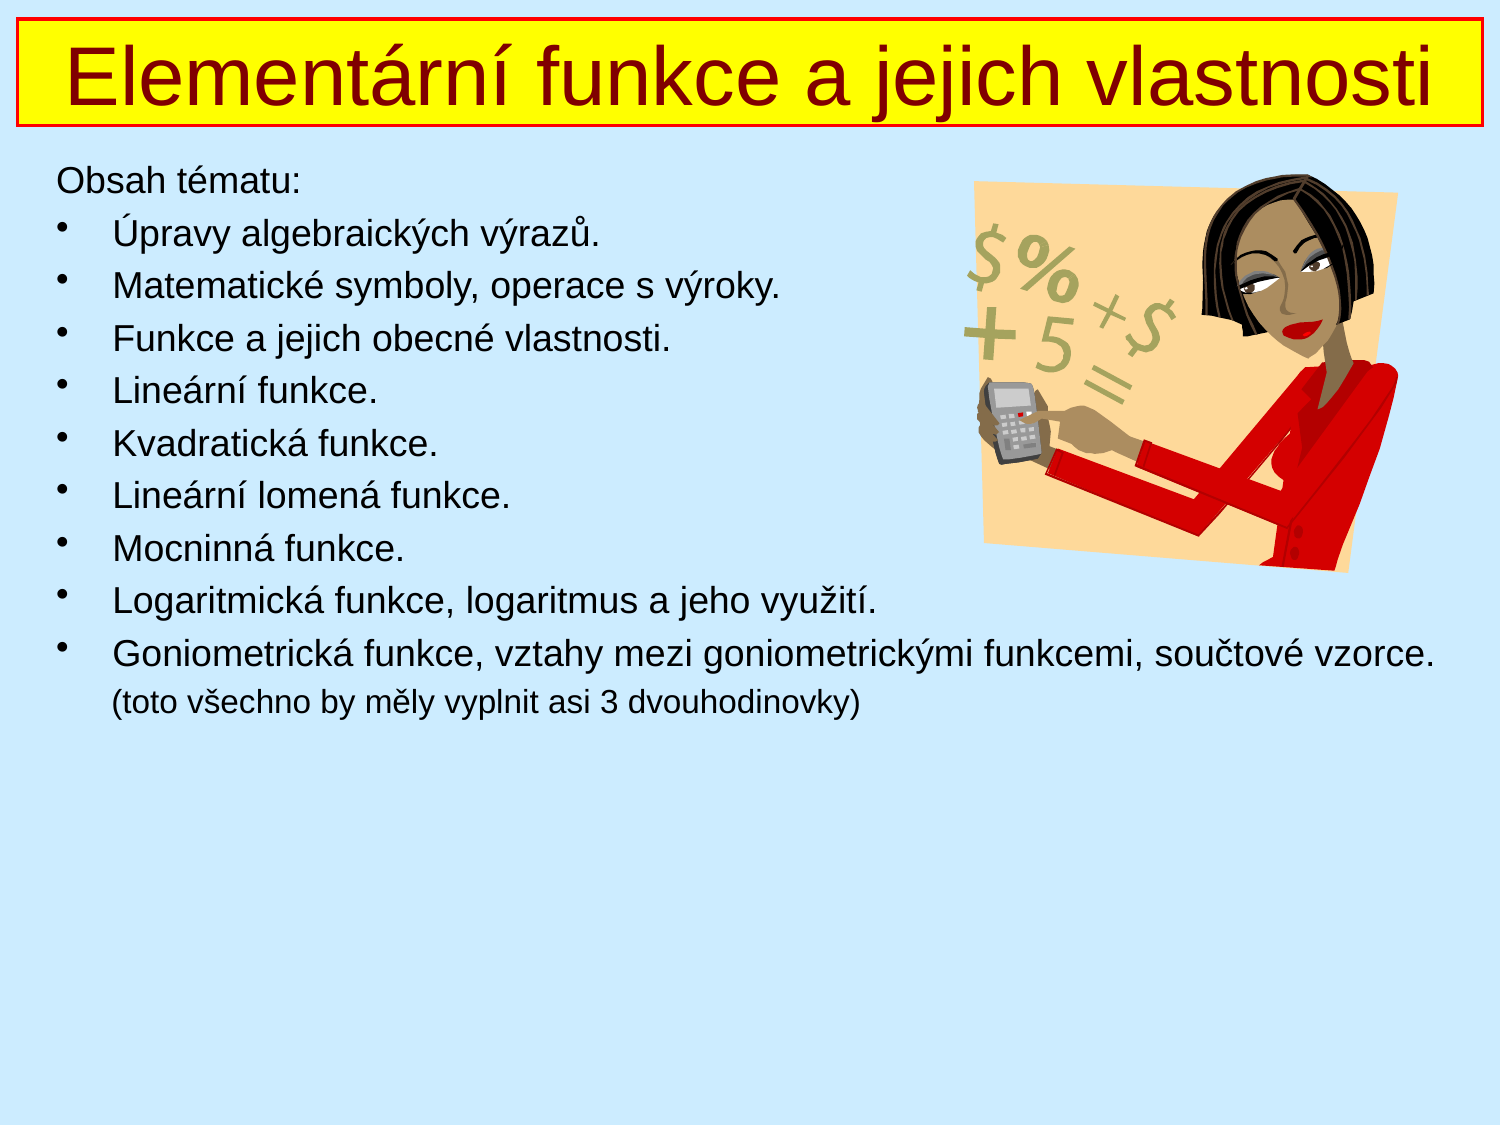

# Elementární funkce a jejich vlastnosti
Obsah tématu:
Úpravy algebraických výrazů.
Matematické symboly, operace s výroky.
Funkce a jejich obecné vlastnosti.
Lineární funkce.
Kvadratická funkce.
Lineární lomená funkce.
Mocninná funkce.
Logaritmická funkce, logaritmus a jeho využití.
Goniometrická funkce, vztahy mezi goniometrickými funkcemi, součtové vzorce.
 (toto všechno by měly vyplnit asi 3 dvouhodinovky)